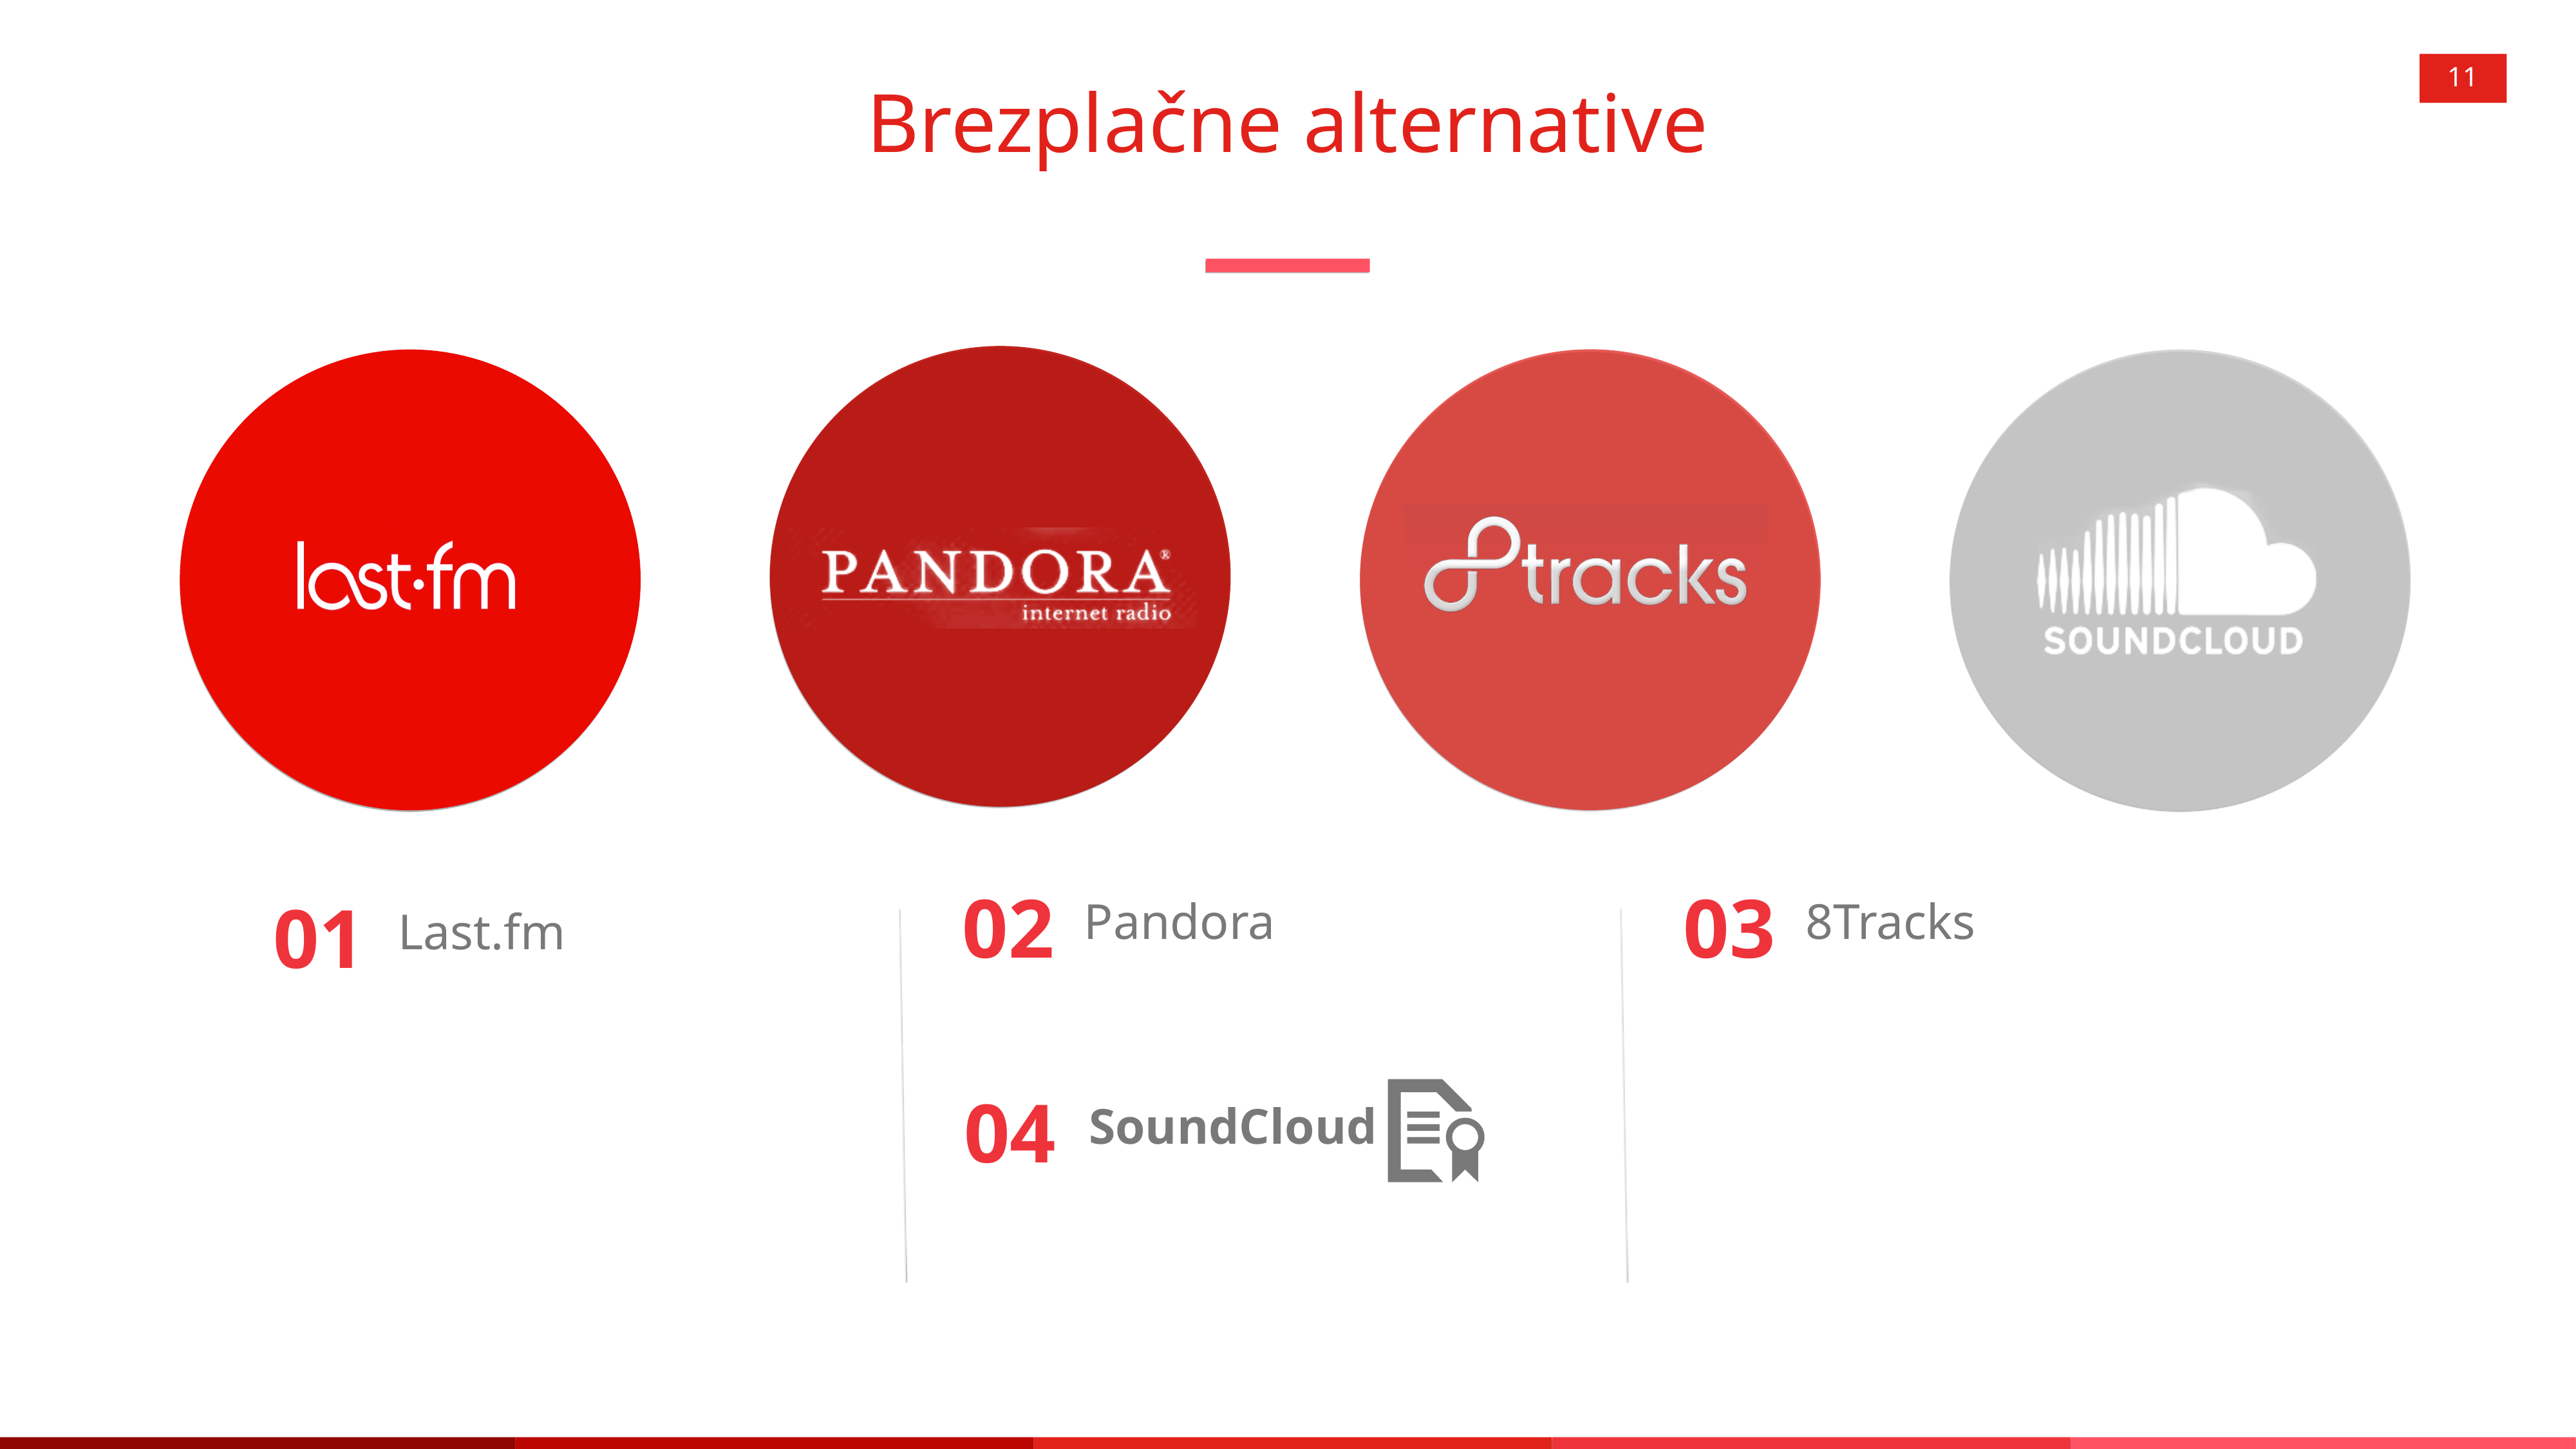

# Brezplačne alternative
02
Pandora
03
8Tracks
01
Last.fm
04
SoundCloud